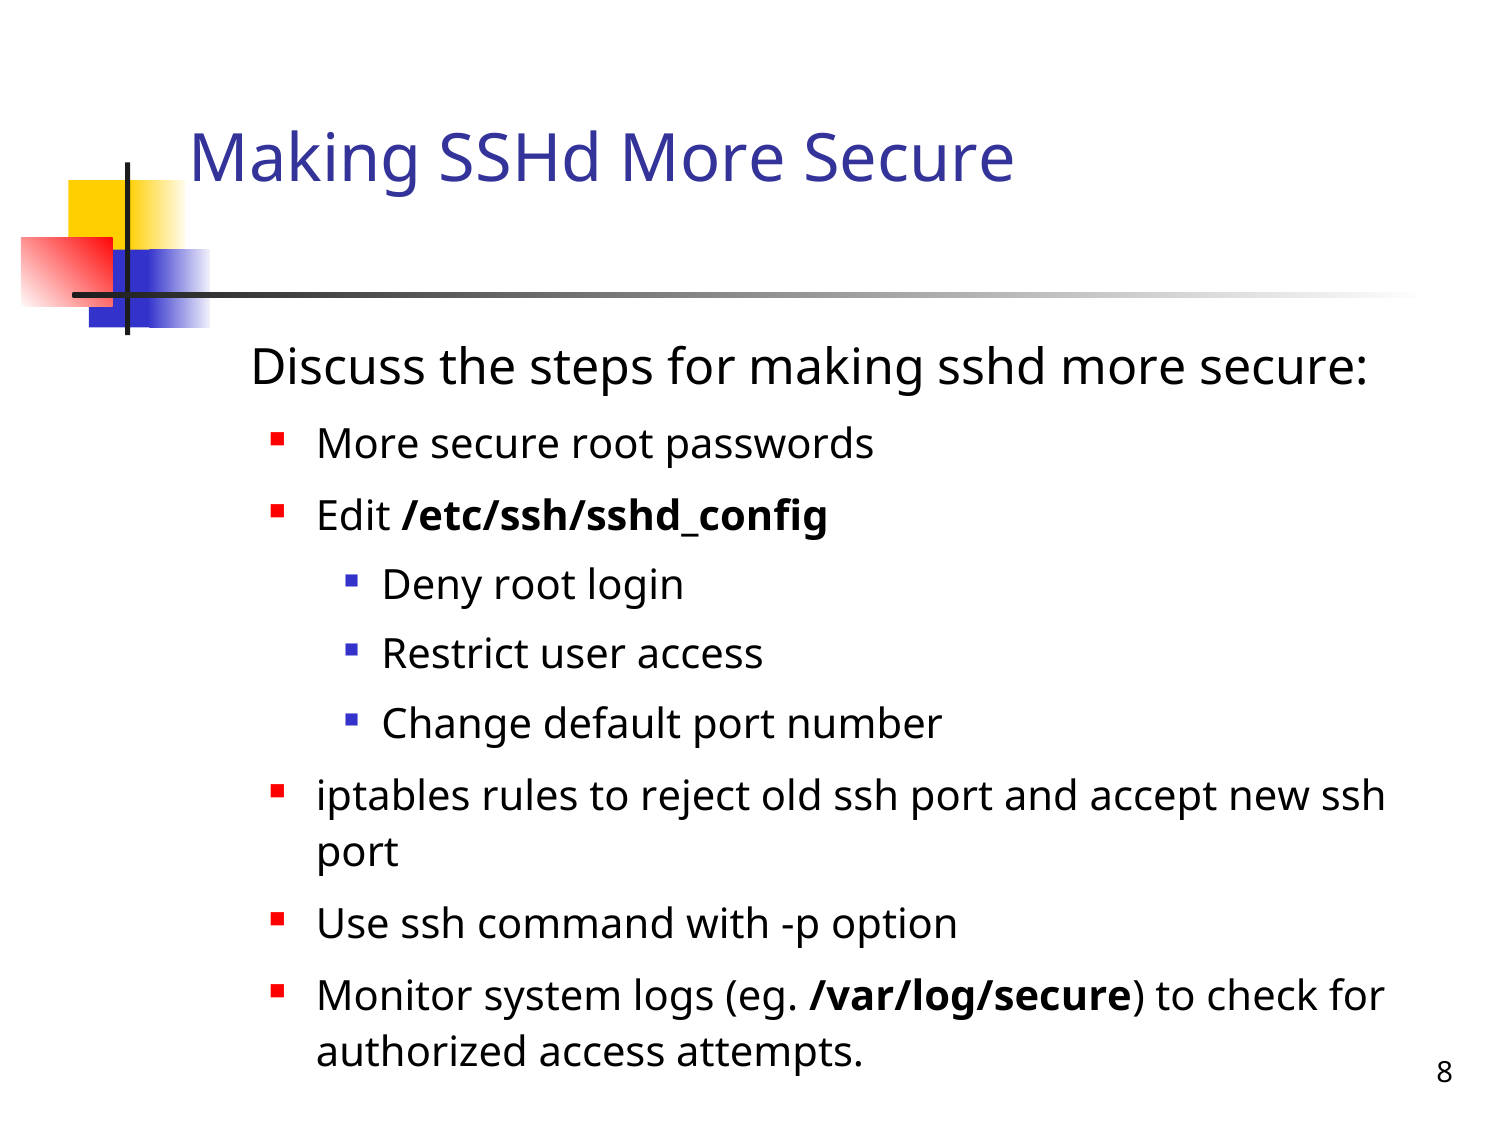

# Making SSHd More Secure
Discuss the steps for making sshd more secure:
More secure root passwords
Edit /etc/ssh/sshd_config
Deny root login
Restrict user access
Change default port number
iptables rules to reject old ssh port and accept new ssh port
Use ssh command with -p option
Monitor system logs (eg. /var/log/secure) to check for authorized access attempts.
8